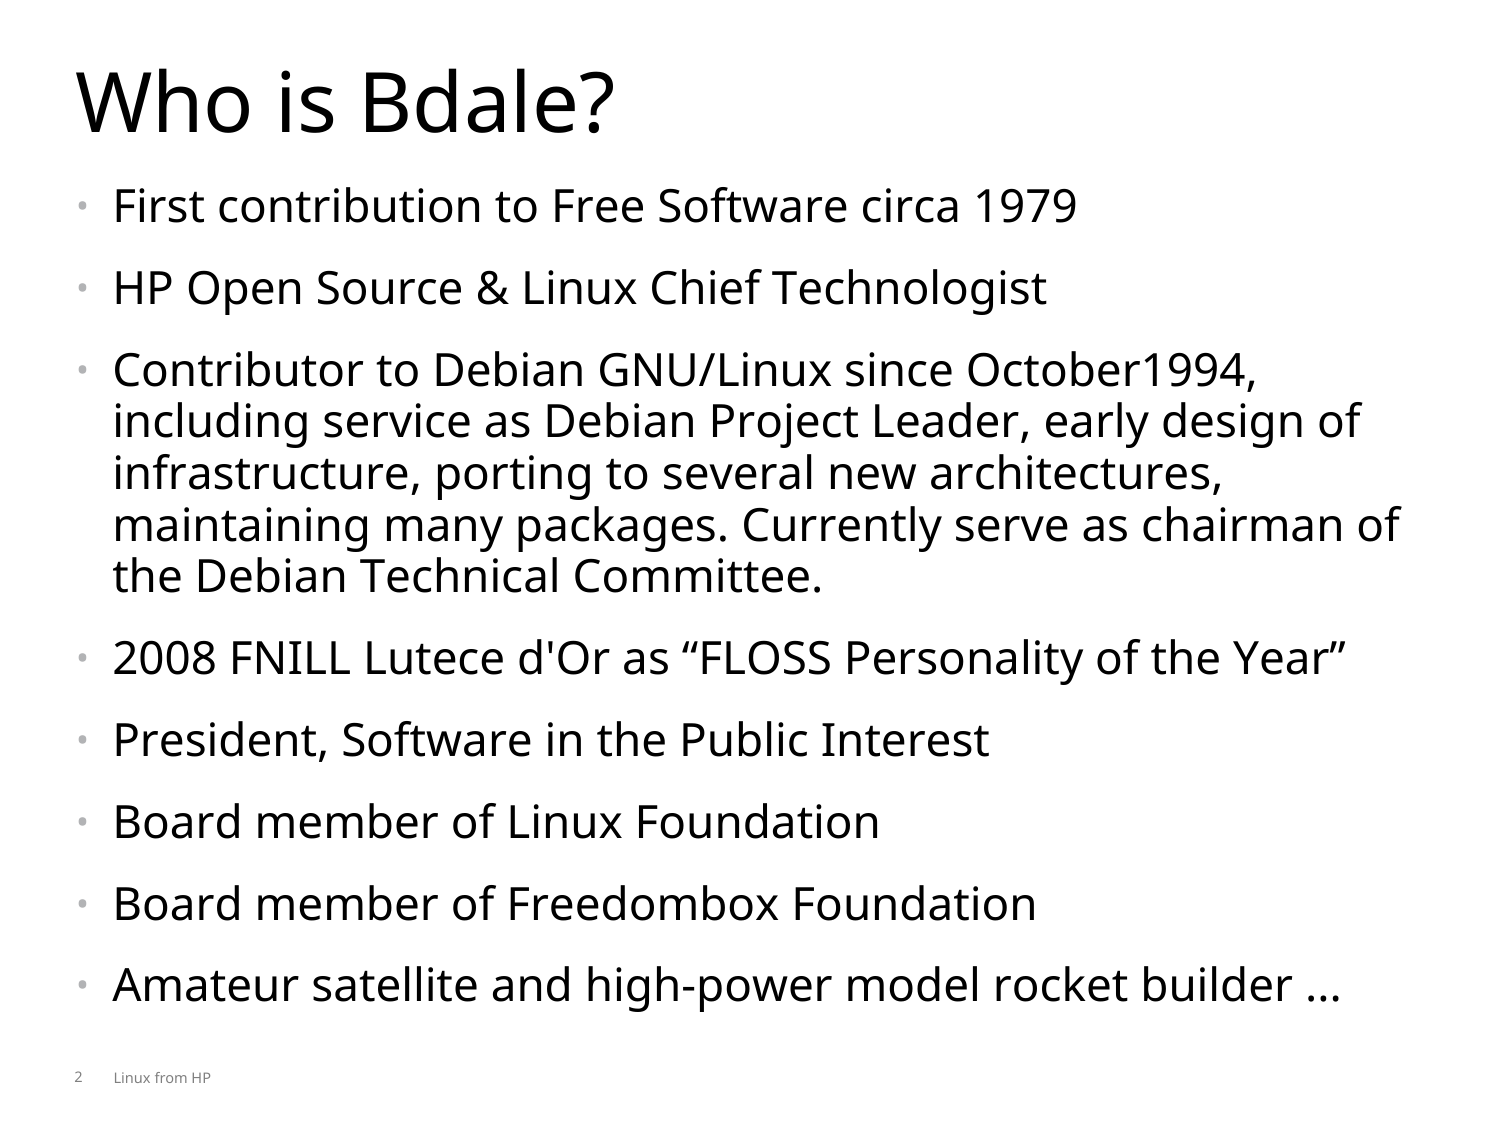

# Who is Bdale?
First contribution to Free Software circa 1979
HP Open Source & Linux Chief Technologist
Contributor to Debian GNU/Linux since October1994, including service as Debian Project Leader, early design of infrastructure, porting to several new architectures, maintaining many packages. Currently serve as chairman of the Debian Technical Committee.
2008 FNILL Lutece d'Or as “FLOSS Personality of the Year”
President, Software in the Public Interest
Board member of Linux Foundation
Board member of Freedombox Foundation
Amateur satellite and high-power model rocket builder ...